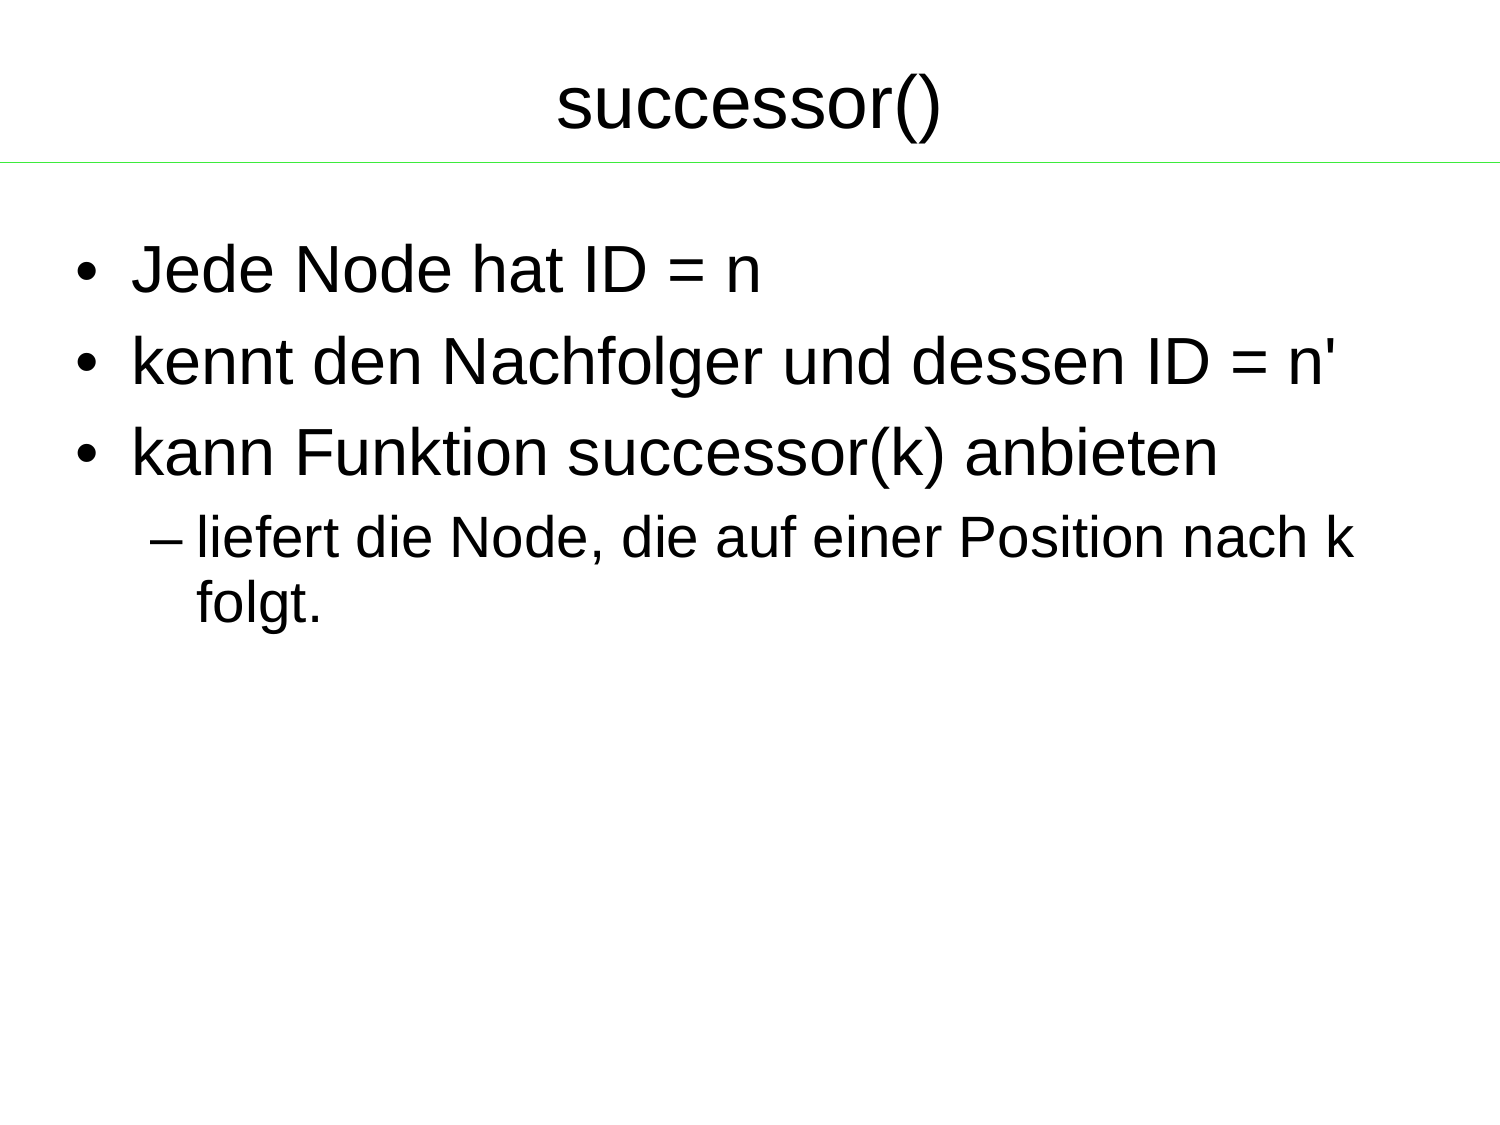

# successor()
Jede Node hat ID = n
kennt den Nachfolger und dessen ID = n'
kann Funktion successor(k) anbieten
liefert die Node, die auf einer Position nach k folgt.